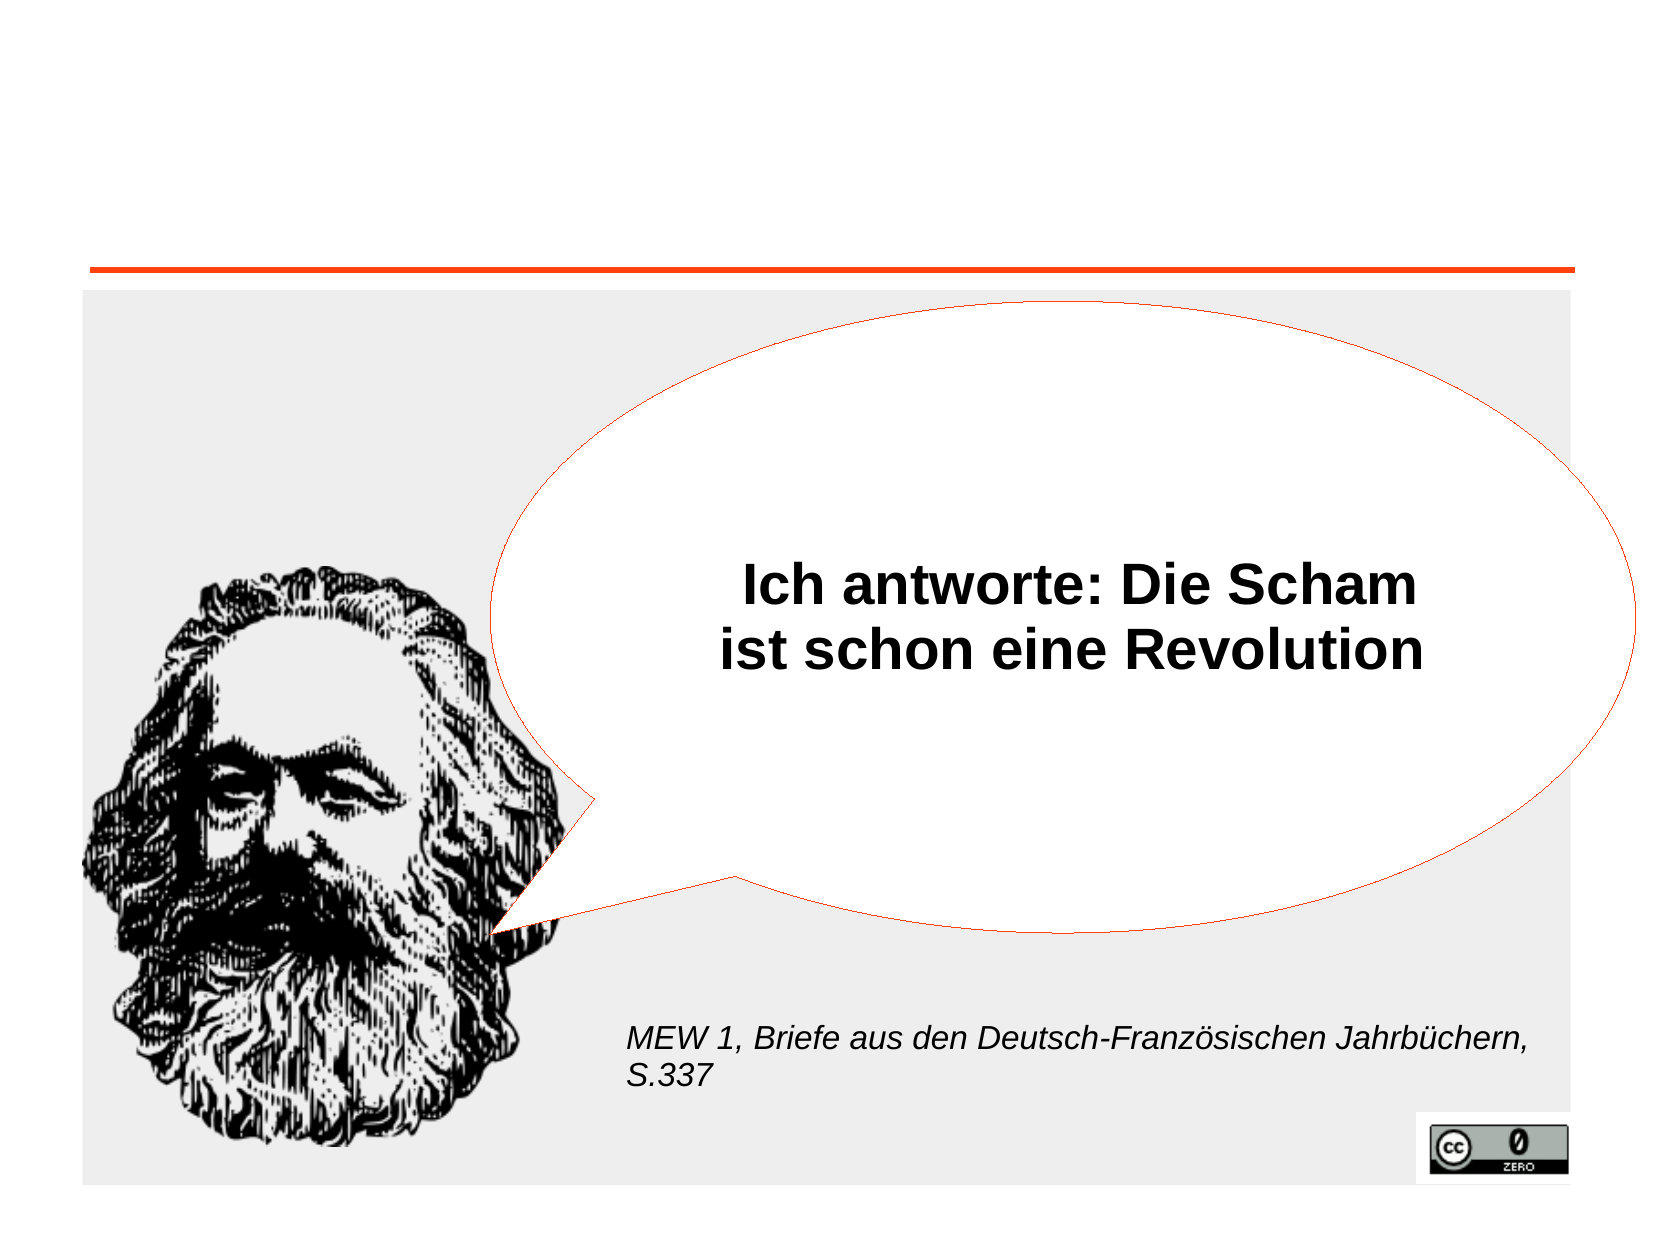

#
Ich antworte: Die Scham ist schon eine Revolution
MEW 1, Briefe aus den Deutsch-Französischen Jahrbüchern,
S.337